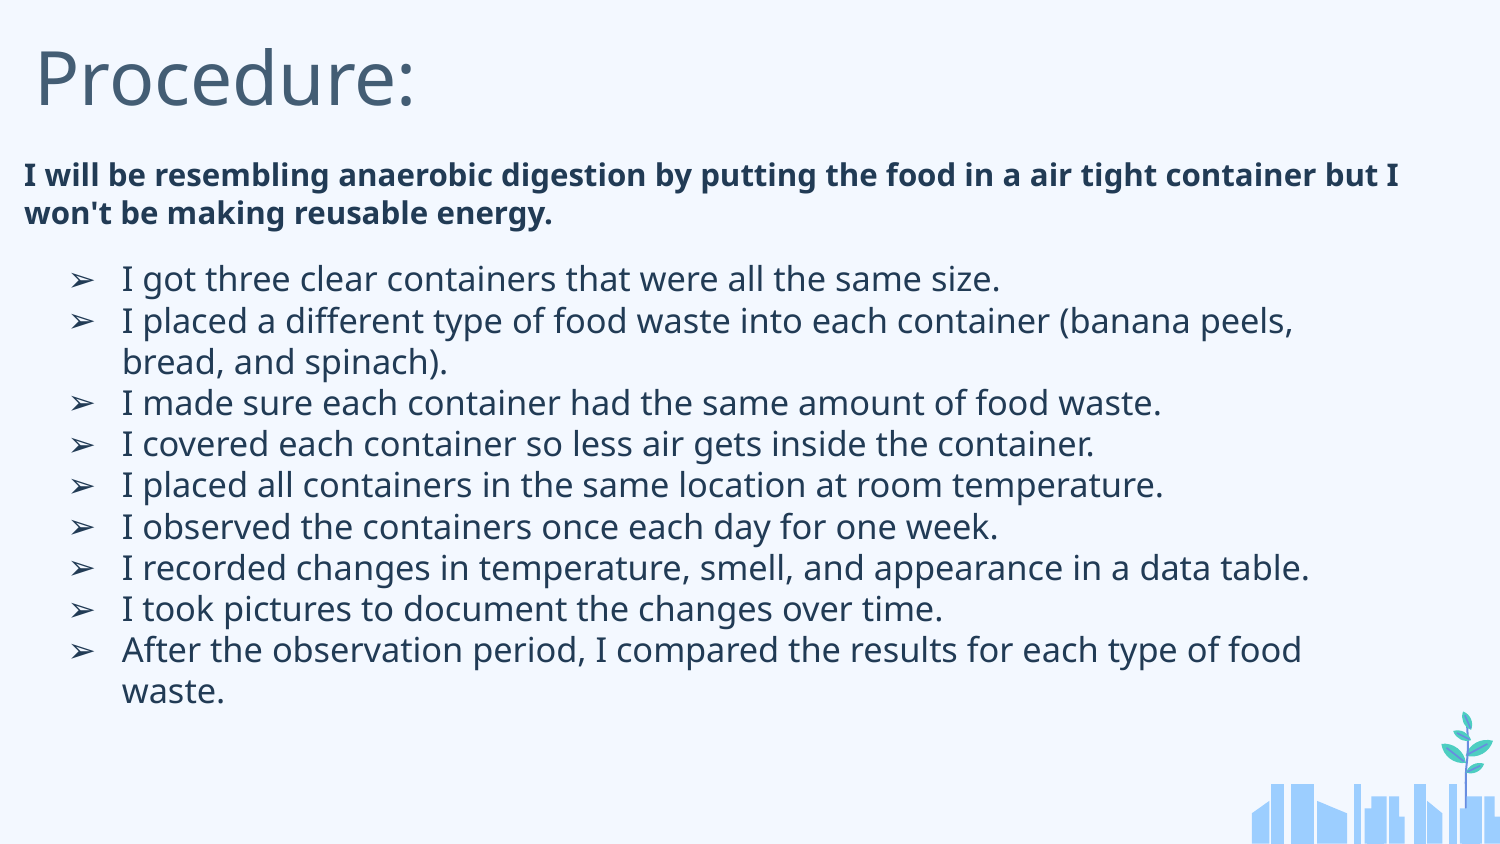

# Procedure:
I will be resembling anaerobic digestion by putting the food in a air tight container but I won't be making reusable energy.
I got three clear containers that were all the same size.
I placed a different type of food waste into each container (banana peels, bread, and spinach).
I made sure each container had the same amount of food waste.
I covered each container so less air gets inside the container.
I placed all containers in the same location at room temperature.
I observed the containers once each day for one week.
I recorded changes in temperature, smell, and appearance in a data table.
I took pictures to document the changes over time.
After the observation period, I compared the results for each type of food waste.